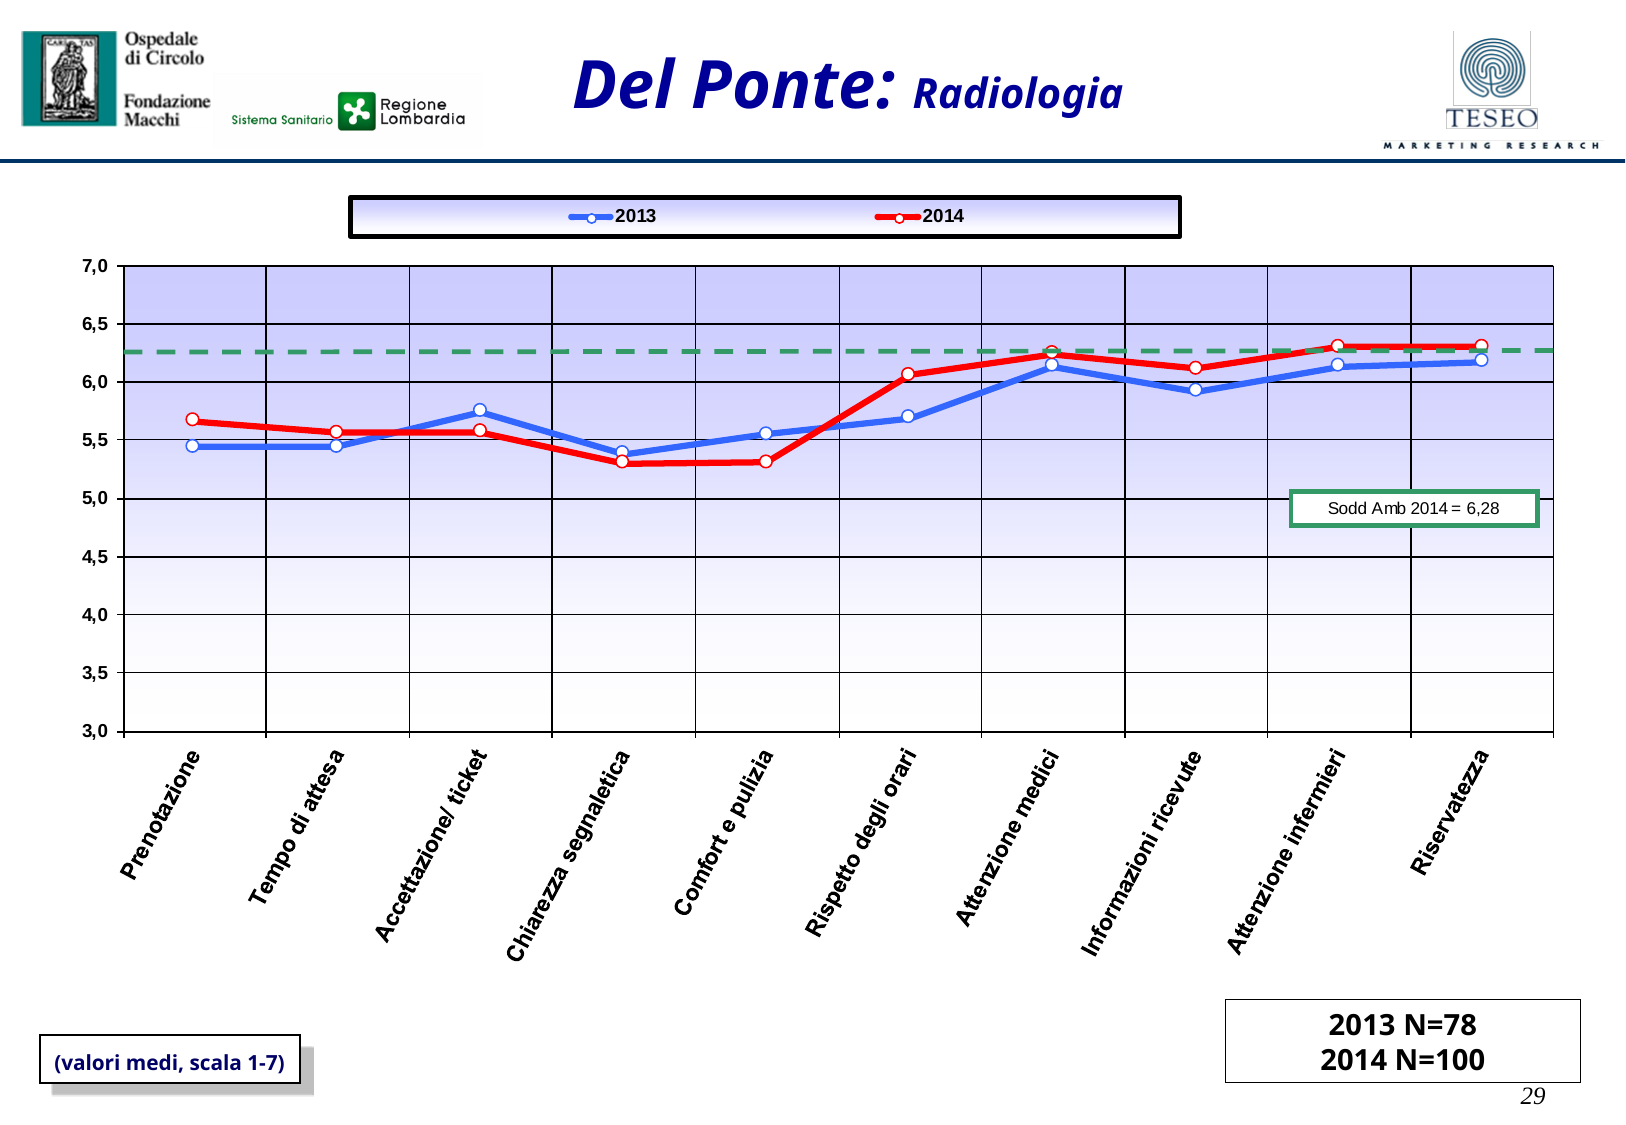

Del Ponte: Radiologia
2013 N=78
2014 N=100
(valori medi, scala 1-7)